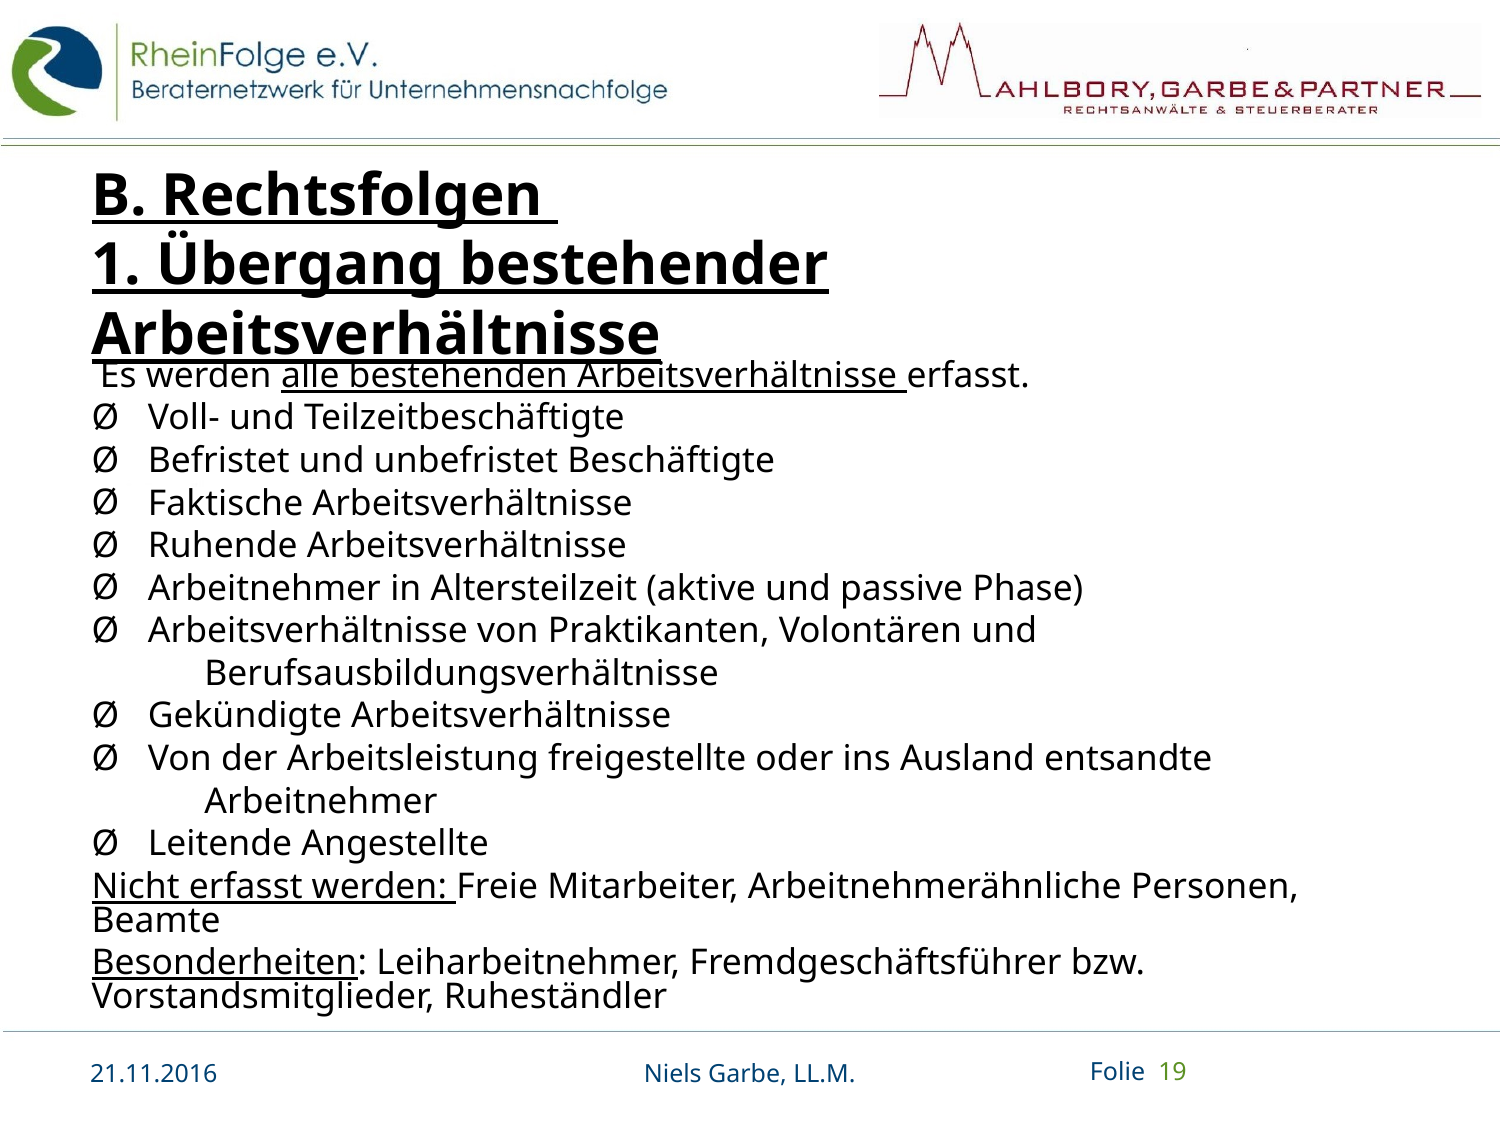

# B. Rechtsfolgen 1. Übergang bestehender Arbeitsverhältnisse
 Es werden alle bestehenden Arbeitsverhältnisse erfasst.
Voll- und Teilzeitbeschäftigte
Befristet und unbefristet Beschäftigte
Faktische Arbeitsverhältnisse
Ruhende Arbeitsverhältnisse
Arbeitnehmer in Altersteilzeit (aktive und passive Phase)
Arbeitsverhältnisse von Praktikanten, Volontären und Berufsausbildungsverhältnisse
Gekündigte Arbeitsverhältnisse
Von der Arbeitsleistung freigestellte oder ins Ausland entsandte Arbeitnehmer
Leitende Angestellte
Nicht erfasst werden: Freie Mitarbeiter, Arbeitnehmerähnliche Personen, Beamte
Besonderheiten: Leiharbeitnehmer, Fremdgeschäftsführer bzw. Vorstandsmitglieder, Ruheständler
21.11.2016
Niels Garbe, LL.M.
Folie